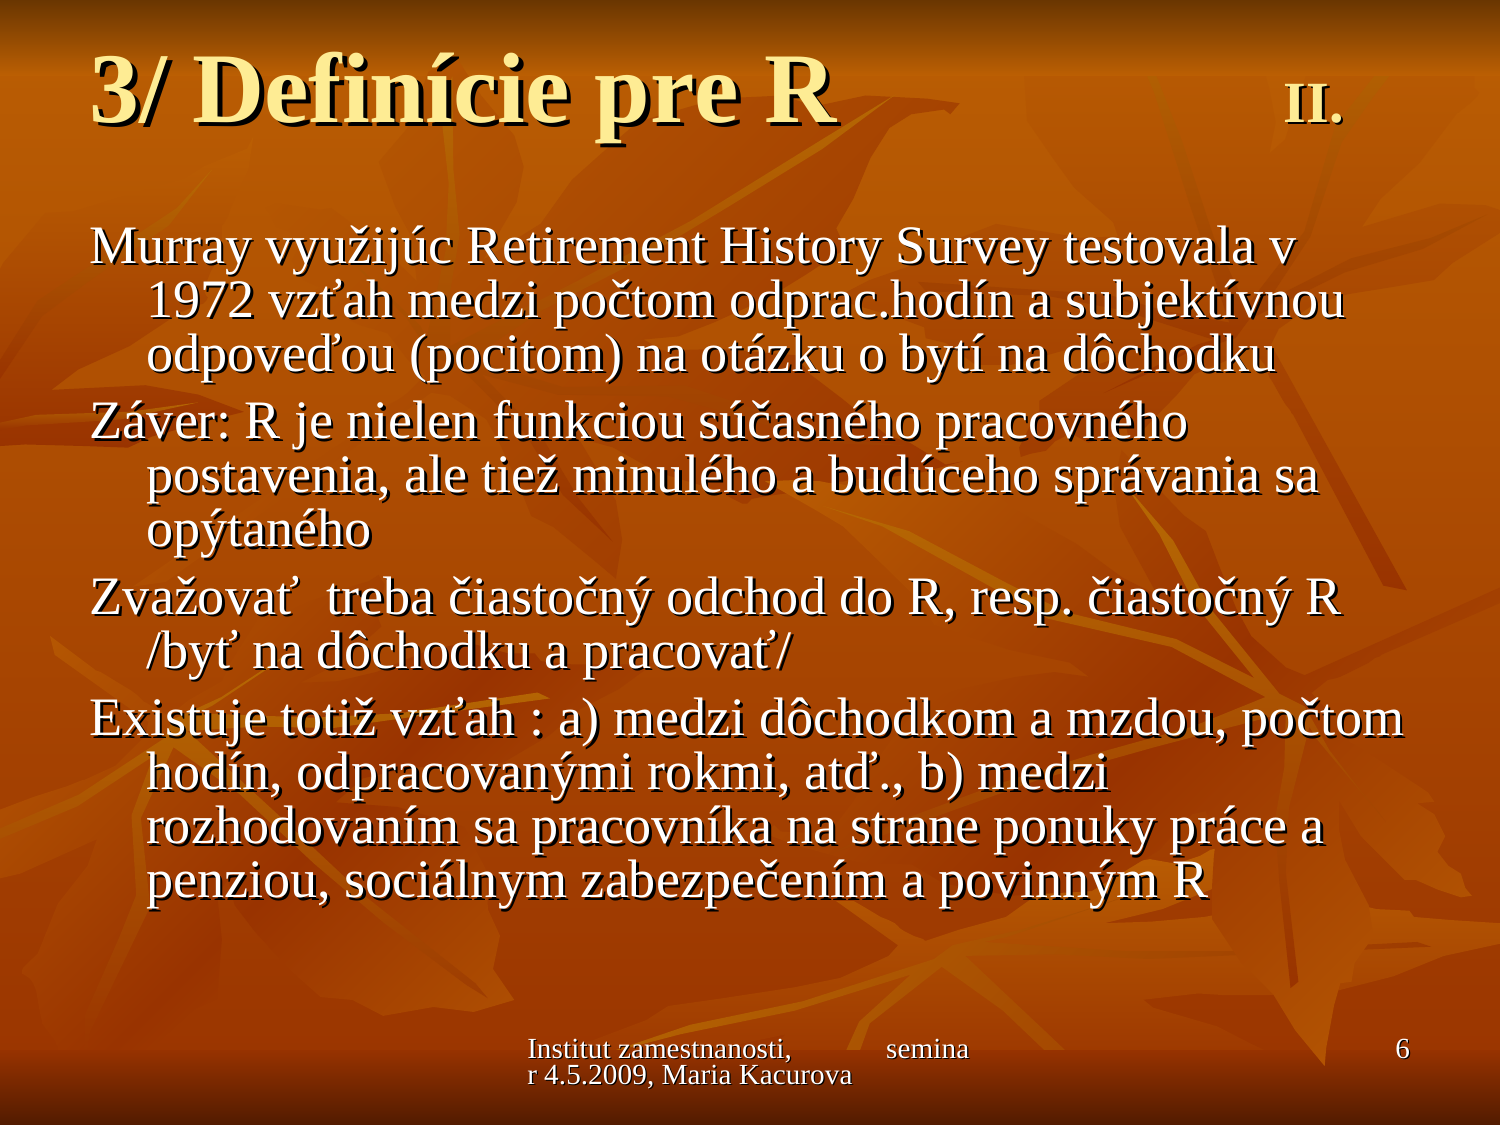

# 3/ Definície pre R II.
Murray využijúc Retirement History Survey testovala v 1972 vzťah medzi počtom odprac.hodín a subjektívnou odpoveďou (pocitom) na otázku o bytí na dôchodku
Záver: R je nielen funkciou súčasného pracovného postavenia, ale tiež minulého a budúceho správania sa opýtaného
Zvažovať treba čiastočný odchod do R, resp. čiastočný R /byť na dôchodku a pracovať/
Existuje totiž vzťah : a) medzi dôchodkom a mzdou, počtom hodín, odpracovanými rokmi, atď., b) medzi rozhodovaním sa pracovníka na strane ponuky práce a penziou, sociálnym zabezpečením a povinným R
Institut zamestnanosti, seminar 4.5.2009, Maria Kacurova
6